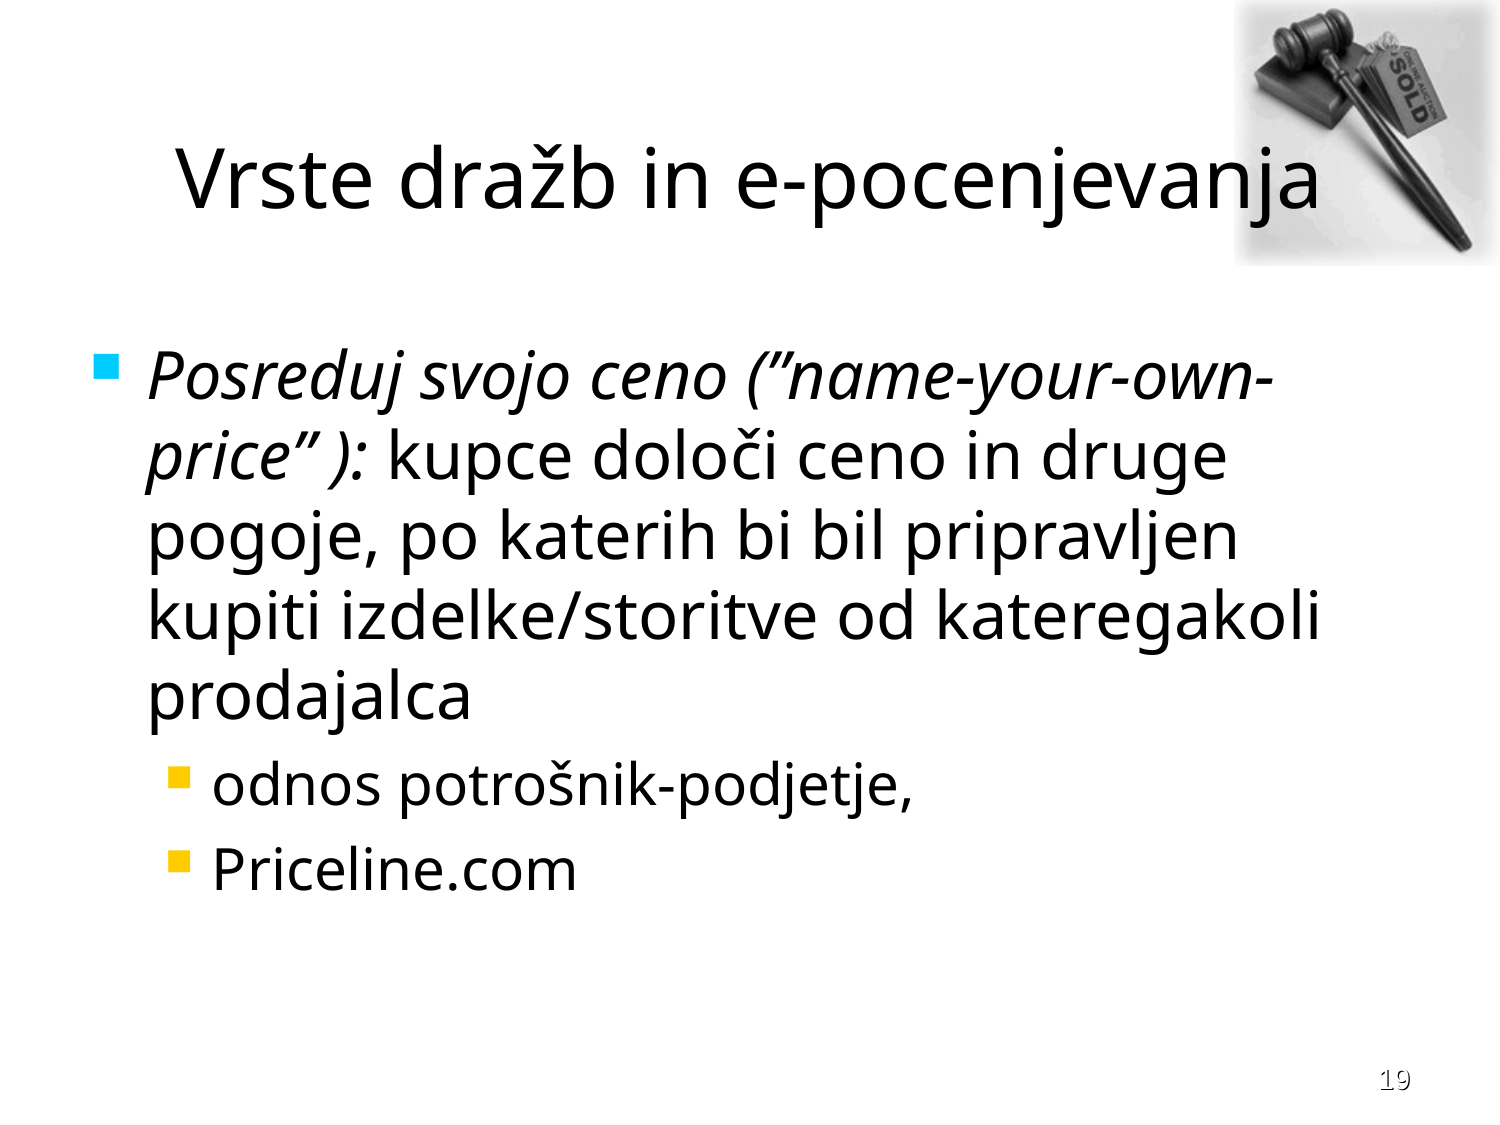

# Vrste dražb in e-pocenjevanja
Posreduj svojo ceno (”name-your-own-price” ): kupce določi ceno in druge pogoje, po katerih bi bil pripravljen kupiti izdelke/storitve od kateregakoli prodajalca
odnos potrošnik-podjetje,
Priceline.com